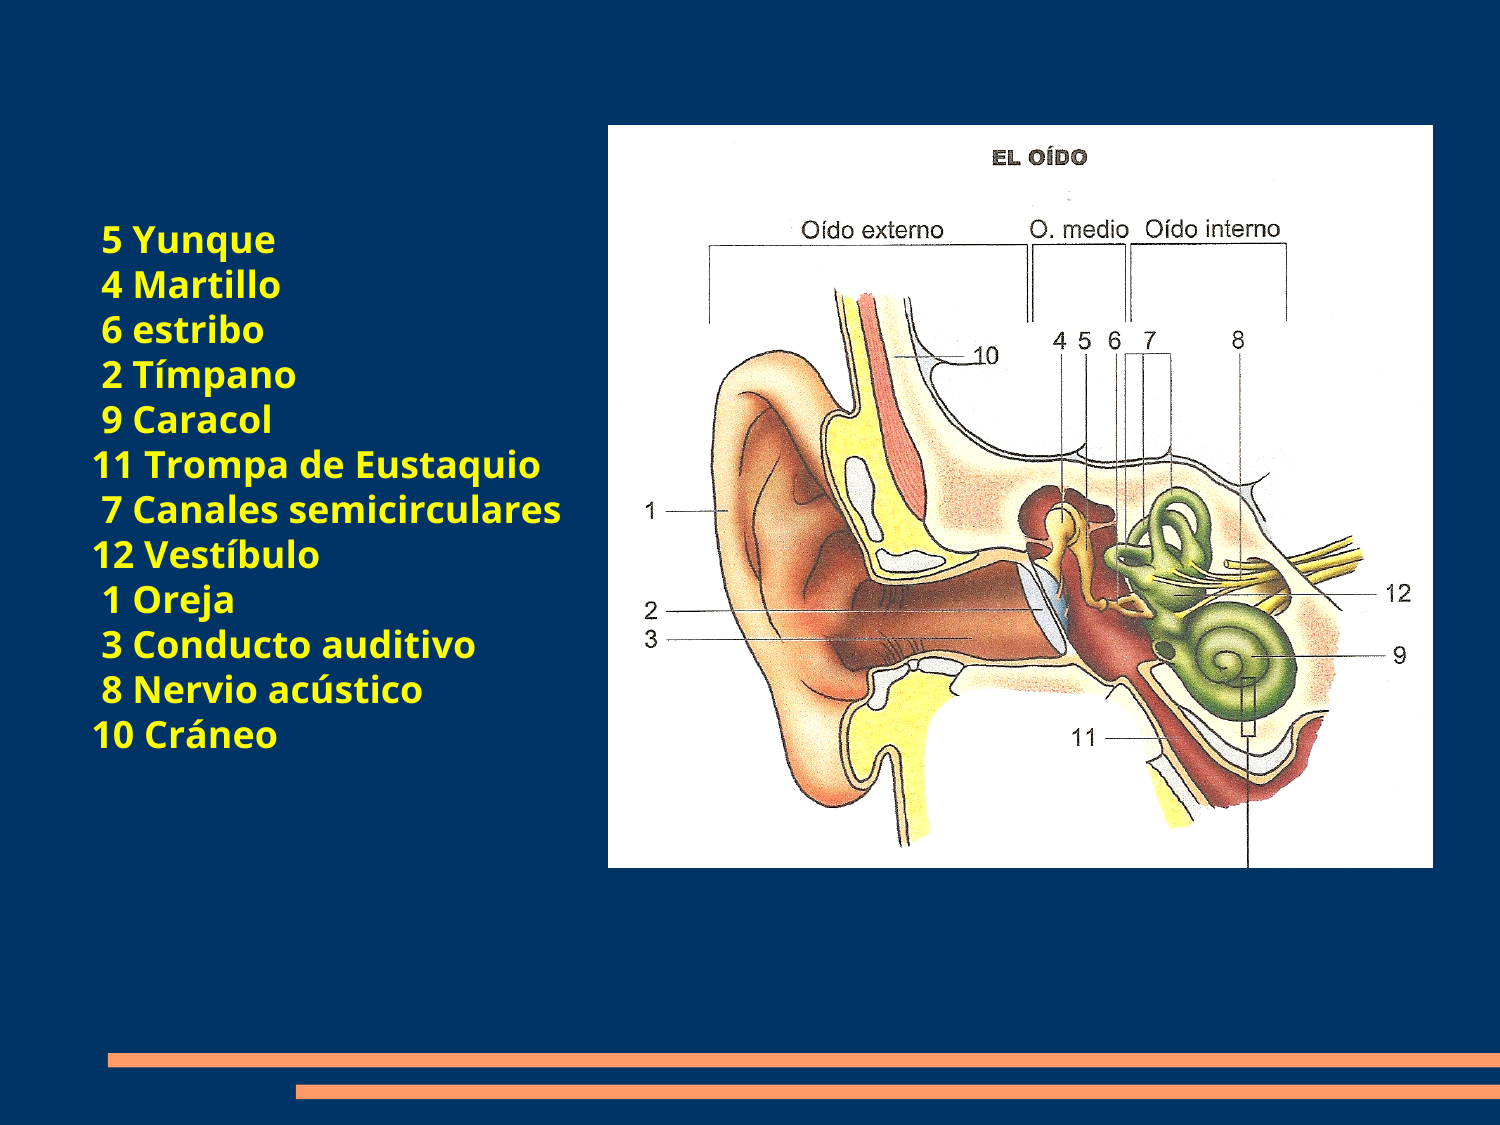

5 Yunque
 4 Martillo
 6 estribo
 2 Tímpano
 9 Caracol
11 Trompa de Eustaquio
 7 Canales semicirculares
12 Vestíbulo
 1 Oreja
 3 Conducto auditivo
 8 Nervio acústico
10 Cráneo